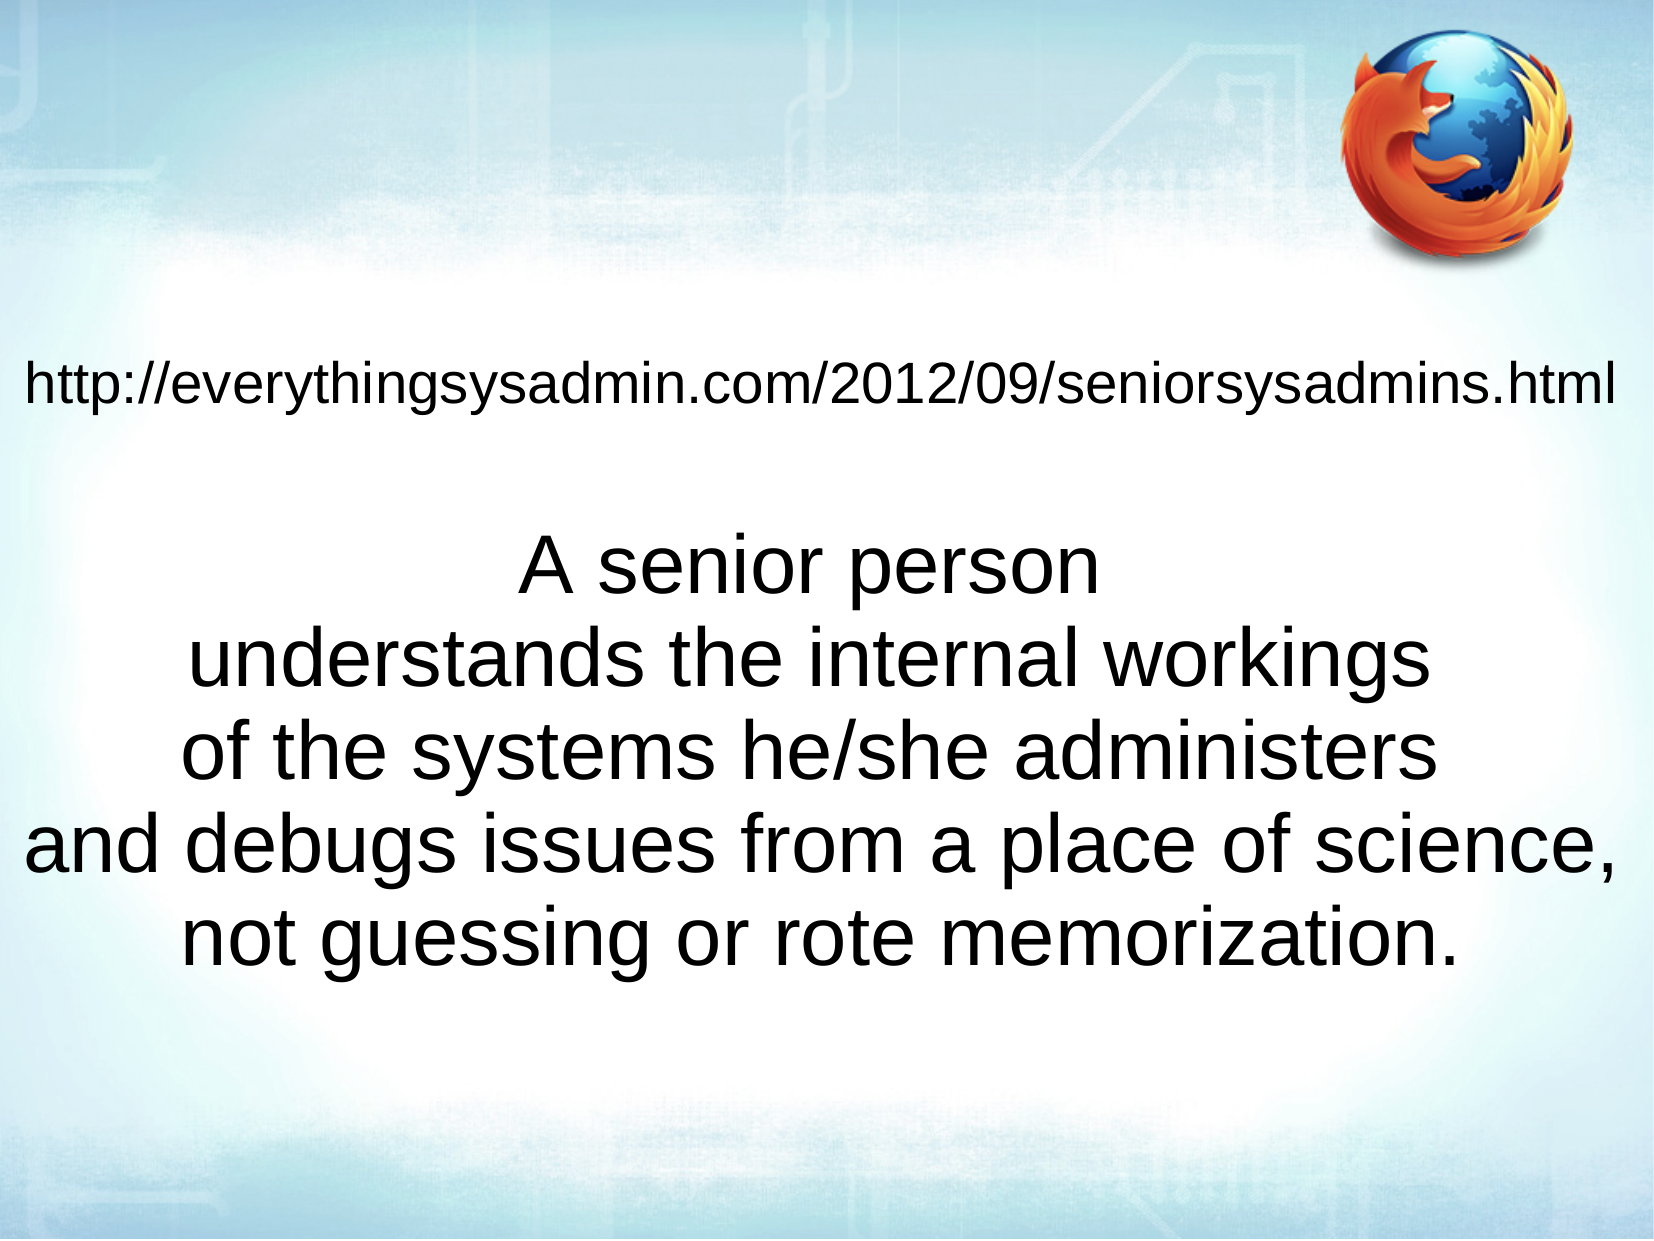

# http://everythingsysadmin.com/2012/09/seniorsysadmins.html A senior person understands the internal workings of the systems he/she administers and debugs issues from a place of science, not guessing or rote memorization.